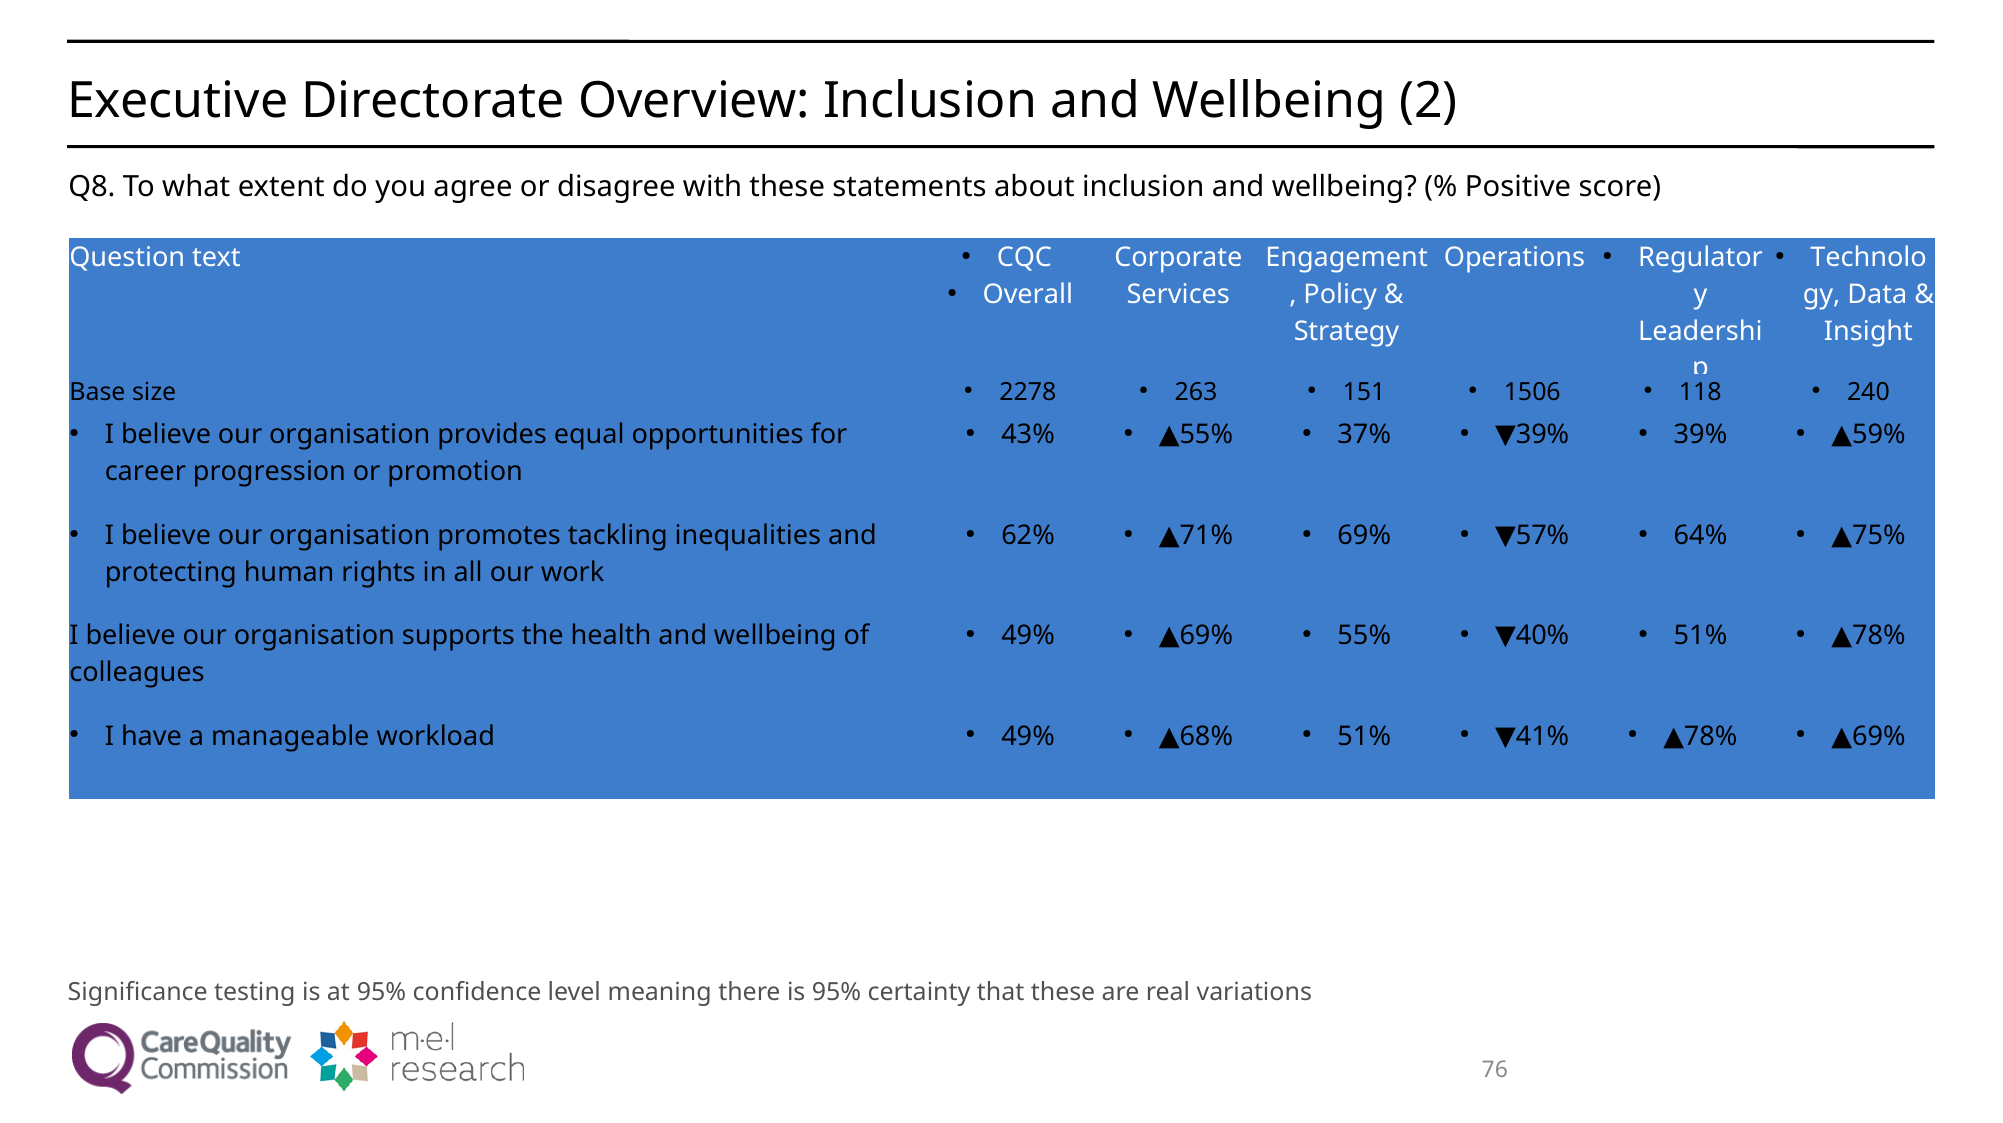

# Executive Directorate Overview: Inclusion and Wellbeing (2)
Q8. To what extent do you agree or disagree with these statements about inclusion and wellbeing? (% Positive score)
| Question text | CQC Overall | Corporate Services | Engagement, Policy & Strategy | Operations | Regulatory Leadership | Technology, Data & Insight |
| --- | --- | --- | --- | --- | --- | --- |
| Base size | 2278 | 263 | 151 | 1506 | 118 | 240 |
| I believe our organisation provides equal opportunities for career progression or promotion | 43% | ▲55% | 37% | ▼39% | 39% | ▲59% |
| I believe our organisation promotes tackling inequalities and protecting human rights in all our work | 62% | ▲71% | 69% | ▼57% | 64% | ▲75% |
| I believe our organisation supports the health and wellbeing of colleagues | 49% | ▲69% | 55% | ▼40% | 51% | ▲78% |
| I have a manageable workload | 49% | ▲68% | 51% | ▼41% | ▲78% | ▲69% |
Significance testing is at 95% confidence level meaning there is 95% certainty that these are real variations